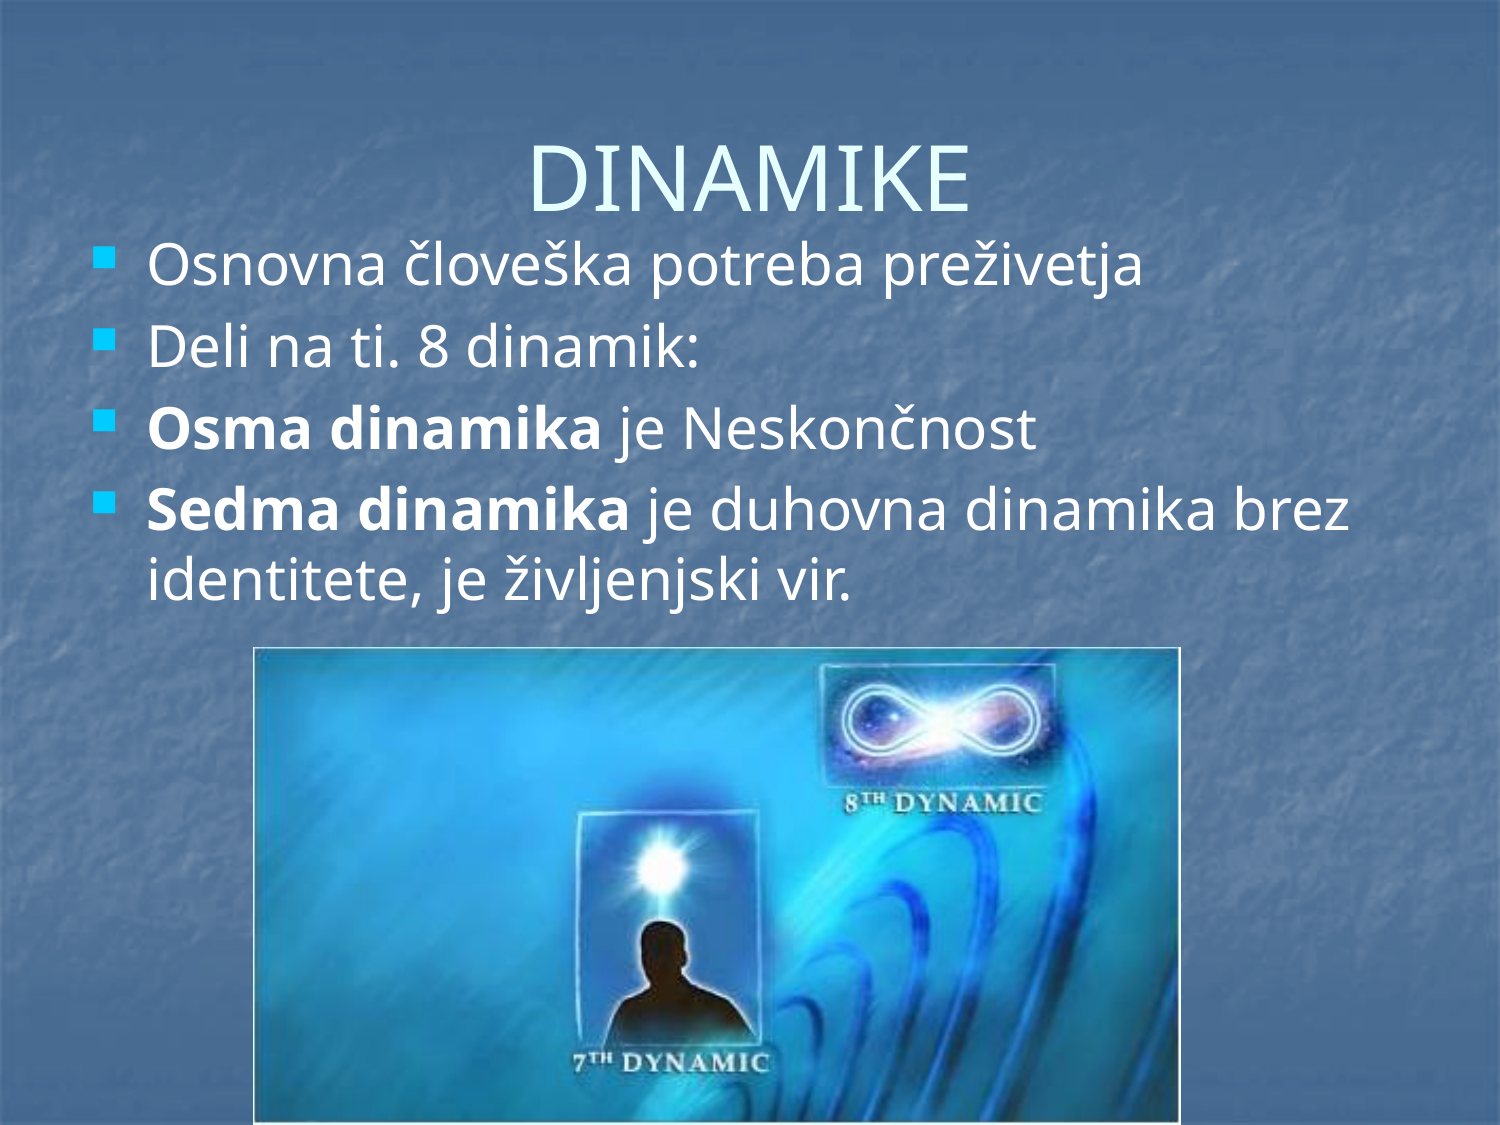

# DINAMIKE
Osnovna človeška potreba preživetja
Deli na ti. 8 dinamik:
Osma dinamika je Neskončnost
Sedma dinamika je duhovna dinamika brez identitete, je življenjski vir.